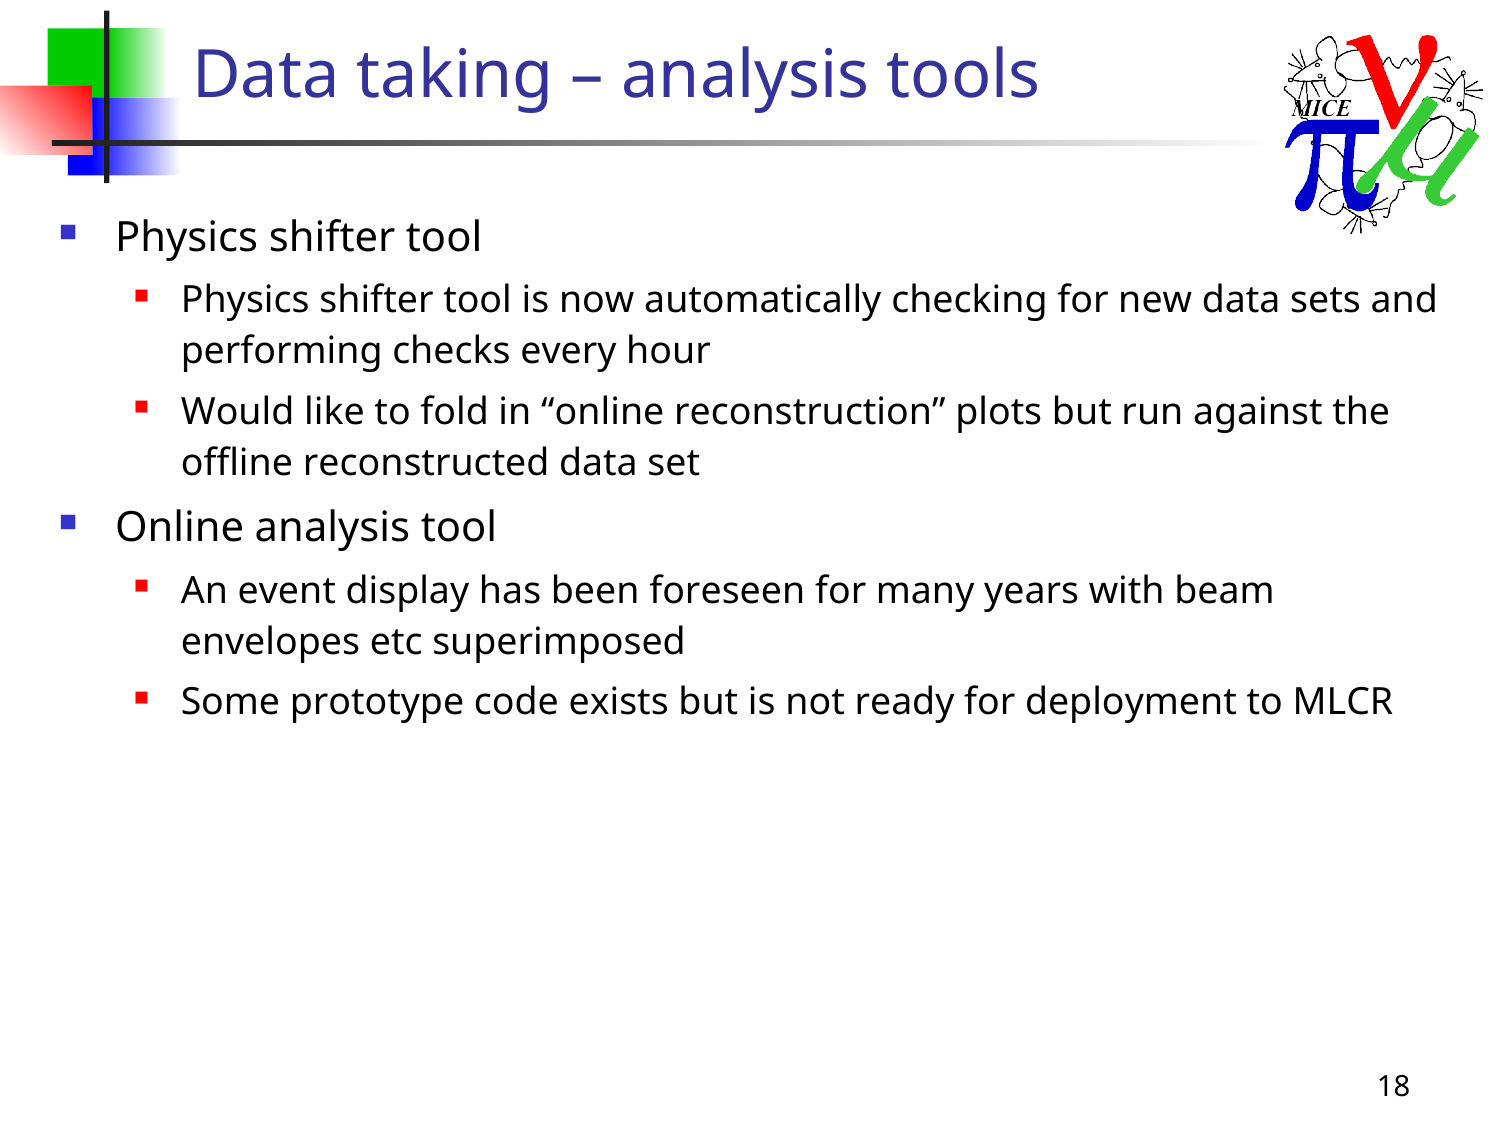

# Data taking – analysis tools
Physics shifter tool
Physics shifter tool is now automatically checking for new data sets and performing checks every hour
Would like to fold in “online reconstruction” plots but run against the offline reconstructed data set
Online analysis tool
An event display has been foreseen for many years with beam envelopes etc superimposed
Some prototype code exists but is not ready for deployment to MLCR
18